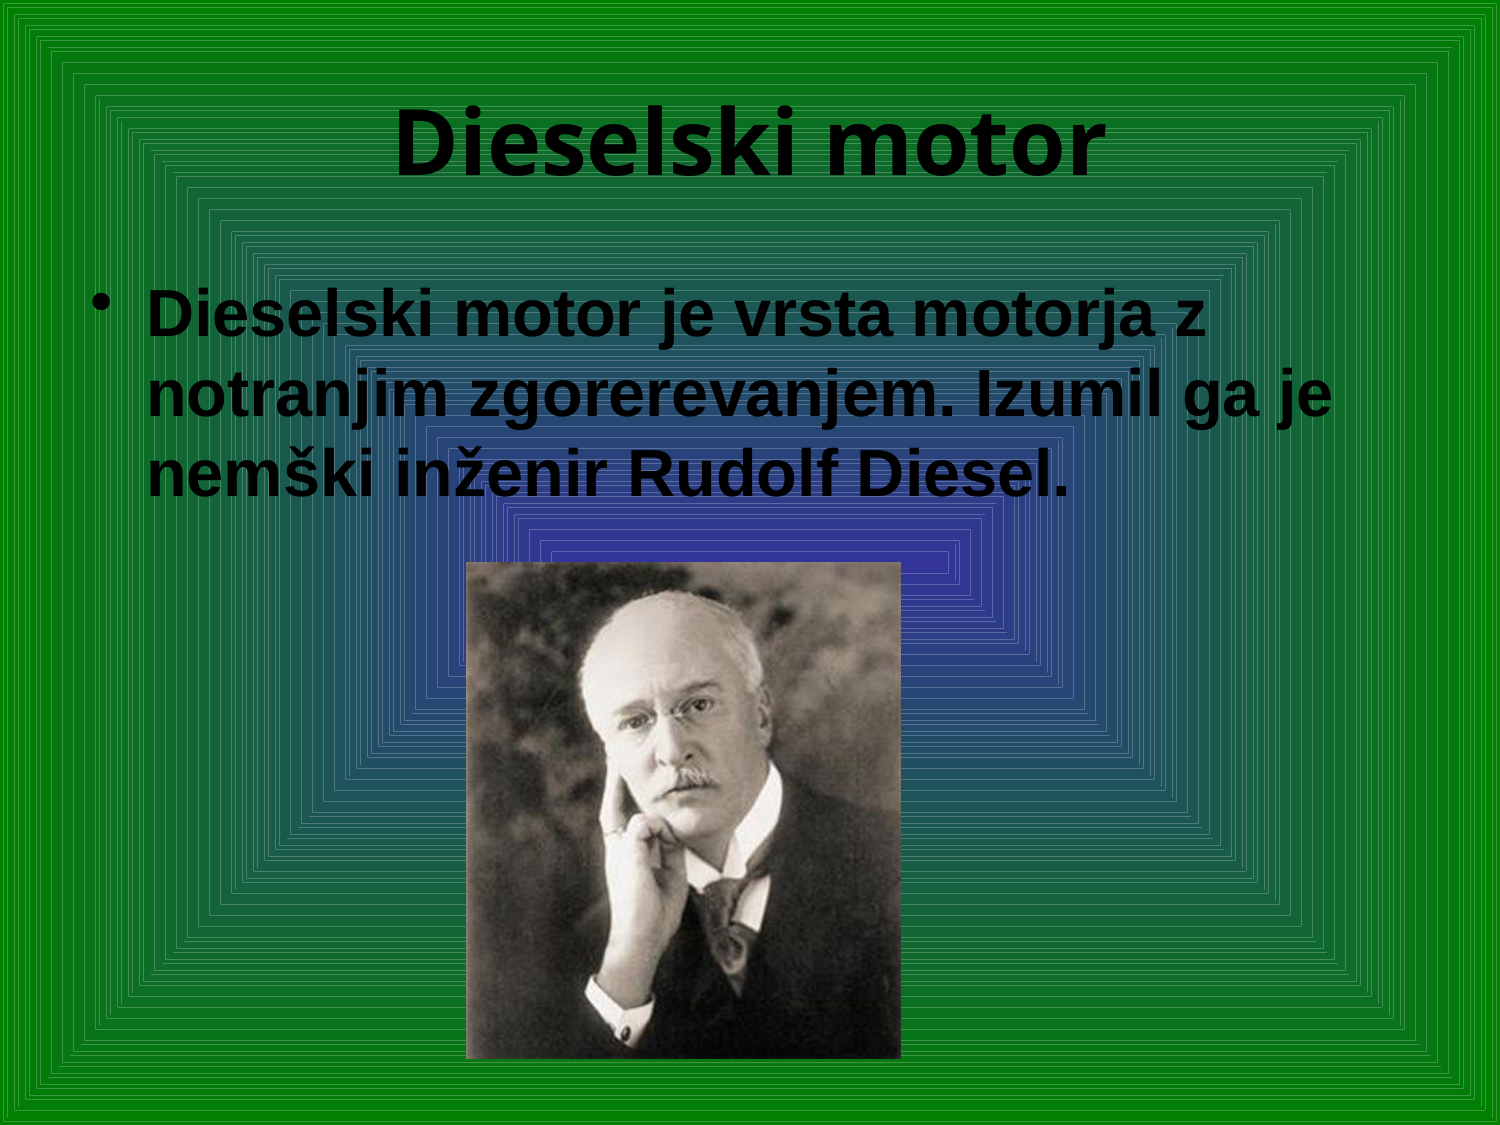

# Dieselski motor
Dieselski motor je vrsta motorja z notranjim zgorerevanjem. Izumil ga je nemški inženir Rudolf Diesel.